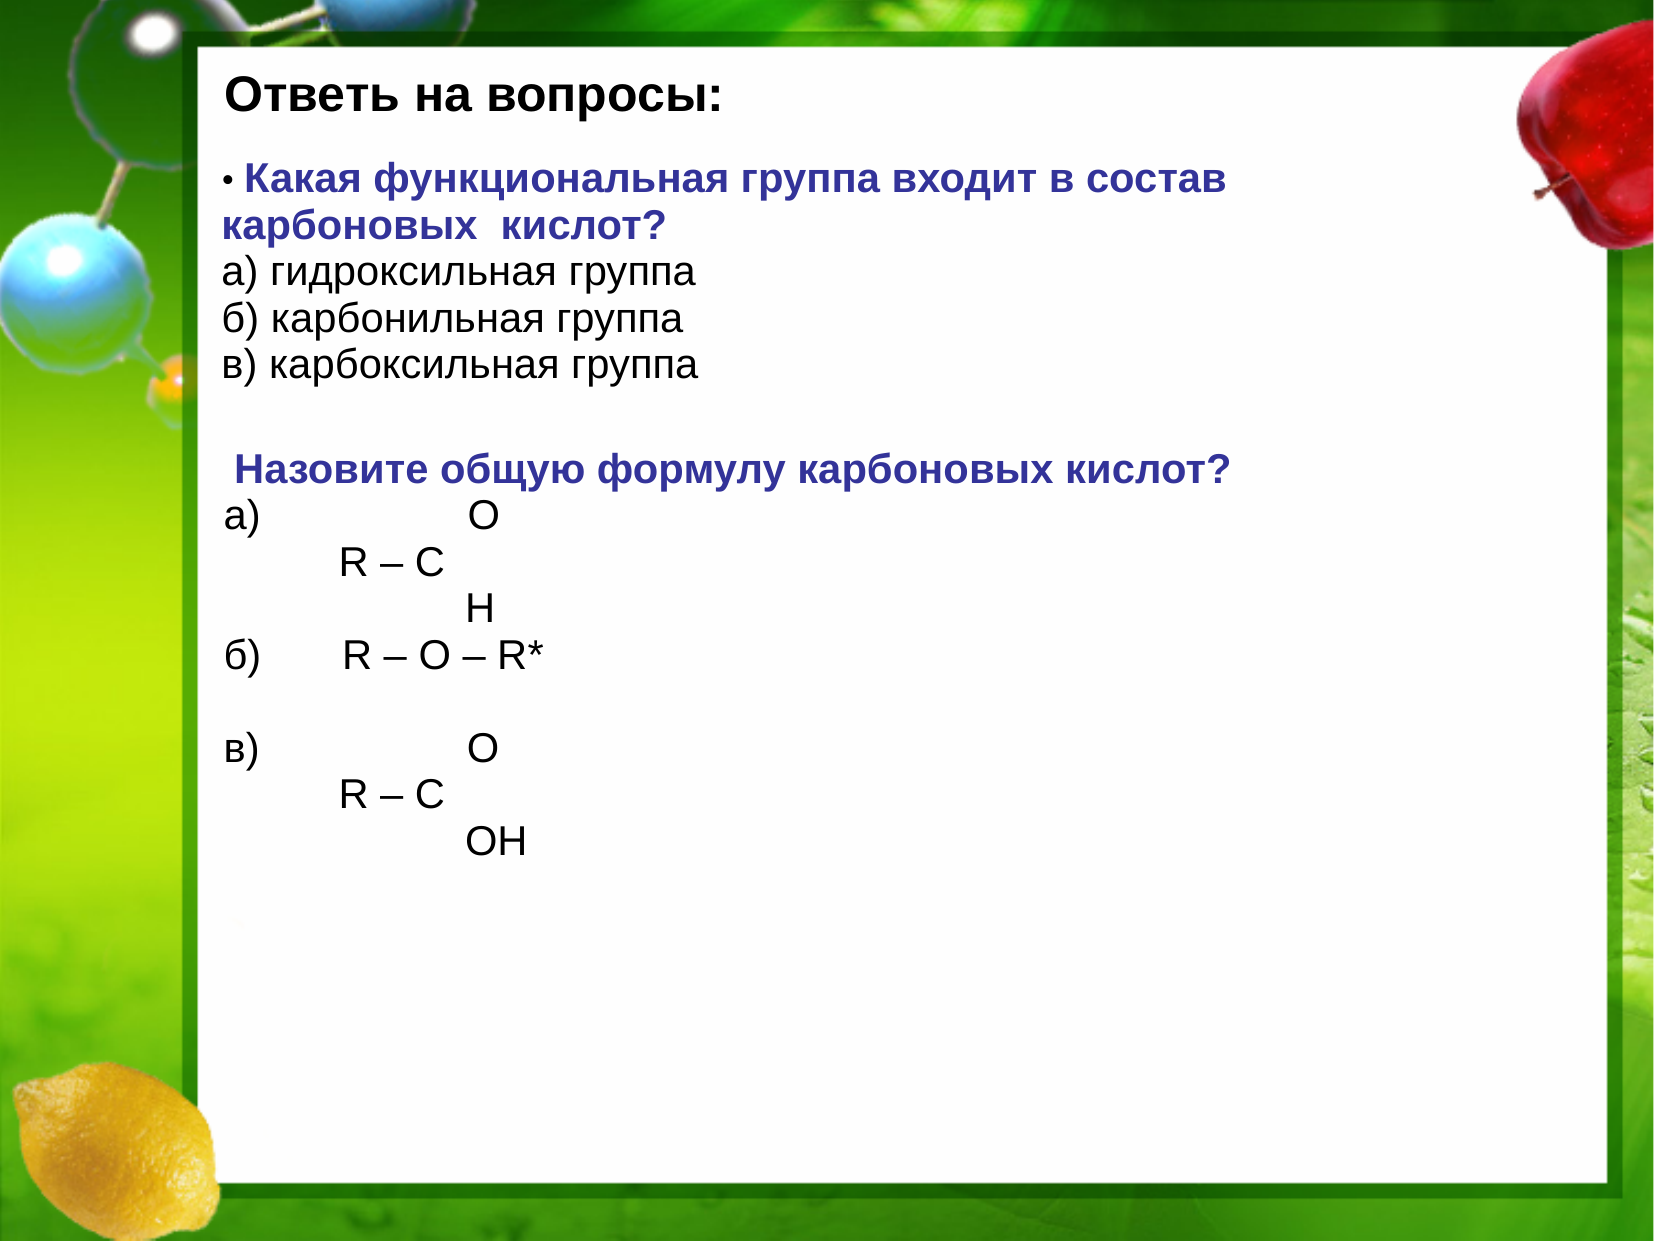

Ответь на вопросы:
• Какая функциональная группа входит в состав
карбоновых кислот?
а) гидроксильная группа
б) карбонильная группа
в) карбоксильная группа
 Назовите общую формулу карбоновых кислот?
а) O
 R – C
 H
б) R – O – R*
в) O
 R – C
 OH